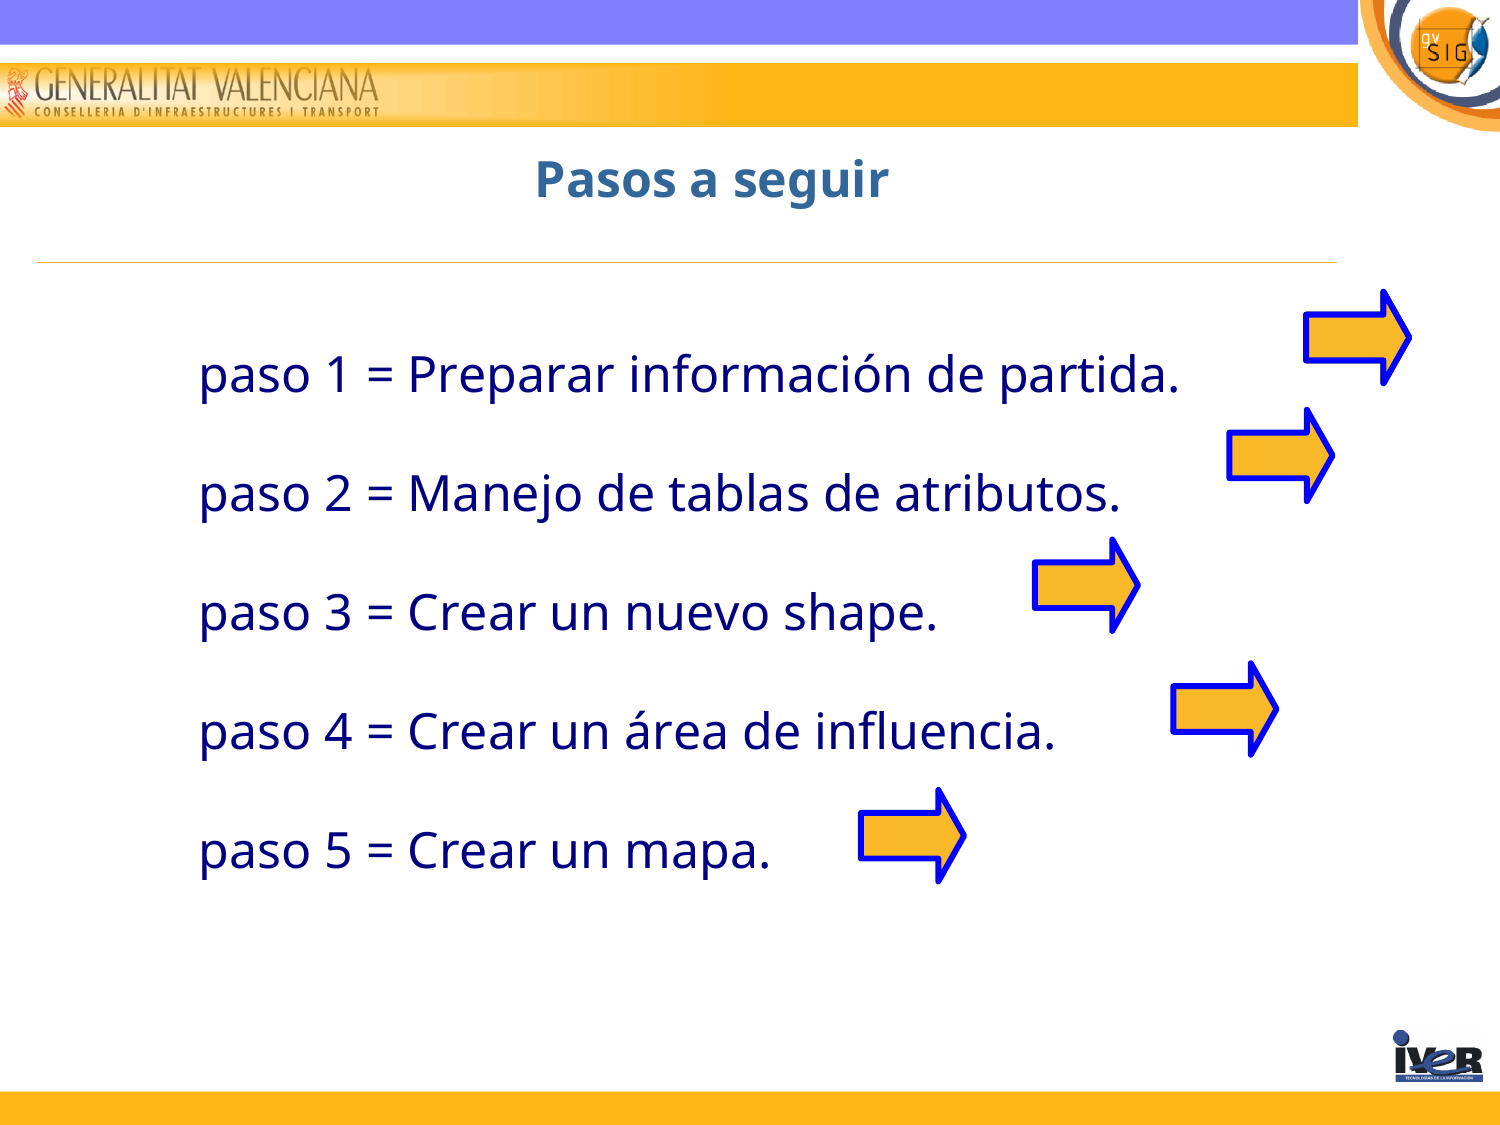

Pasos a seguir
# paso 1 = Preparar información de partida.
 paso 2 = Manejo de tablas de atributos.
 paso 3 = Crear un nuevo shape.
 paso 4 = Crear un área de influencia.
 paso 5 = Crear un mapa.